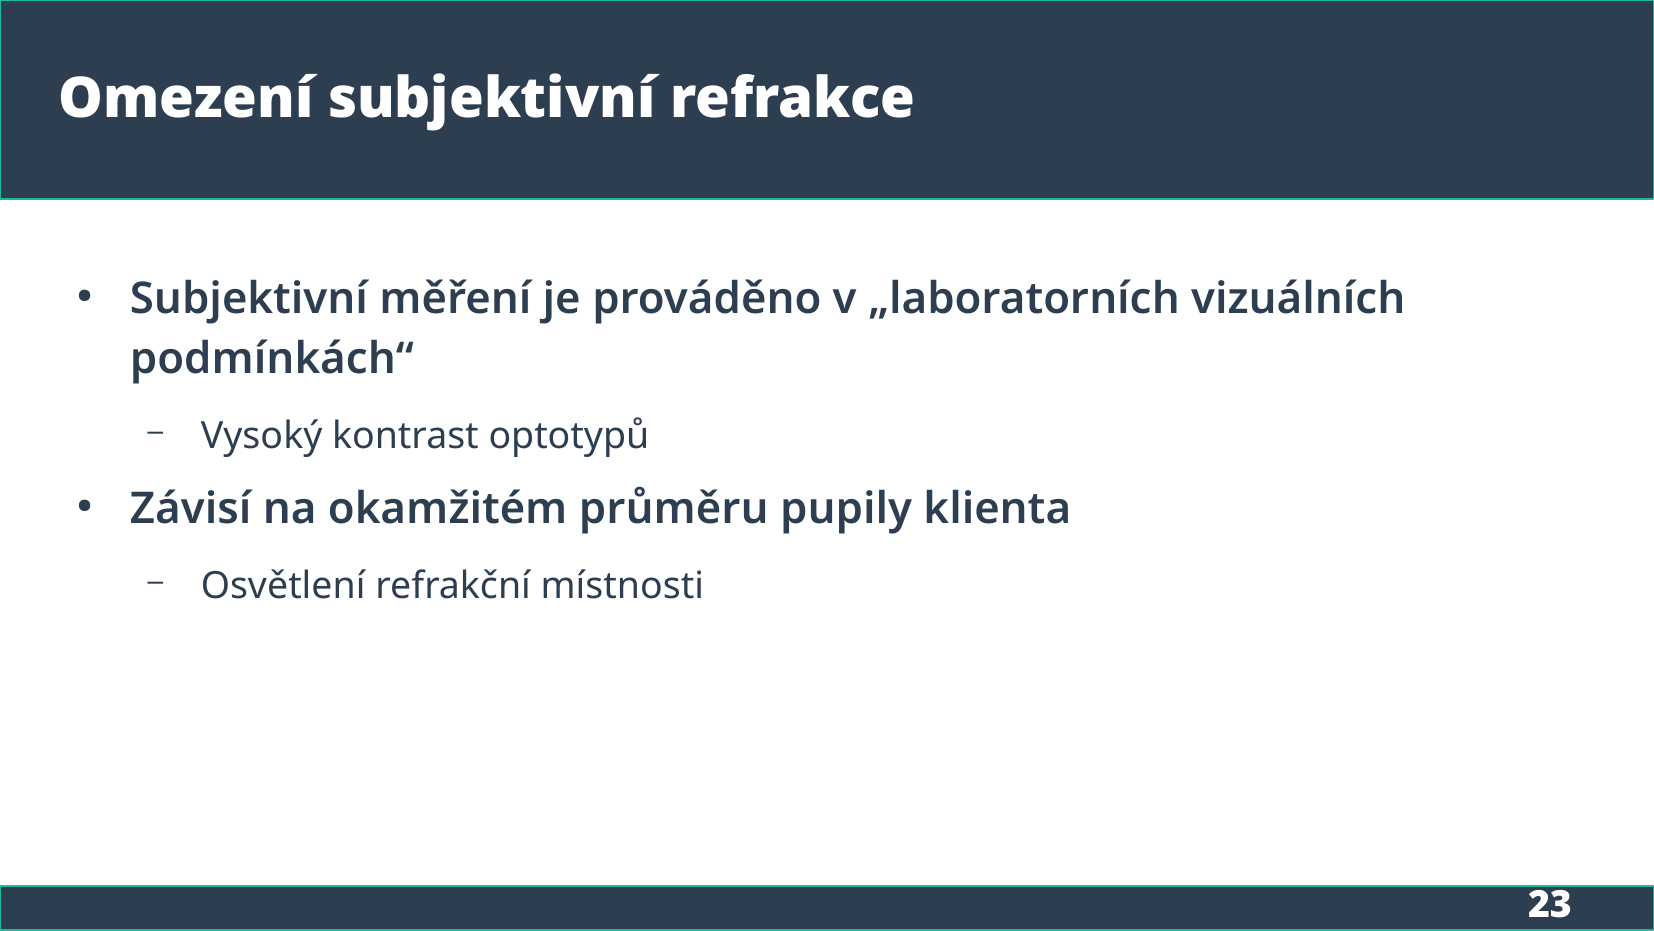

# Omezení subjektivní refrakce
Subjektivní měření je prováděno v „laboratorních vizuálních podmínkách“
Vysoký kontrast optotypů
Závisí na okamžitém průměru pupily klienta
Osvětlení refrakční místnosti
23